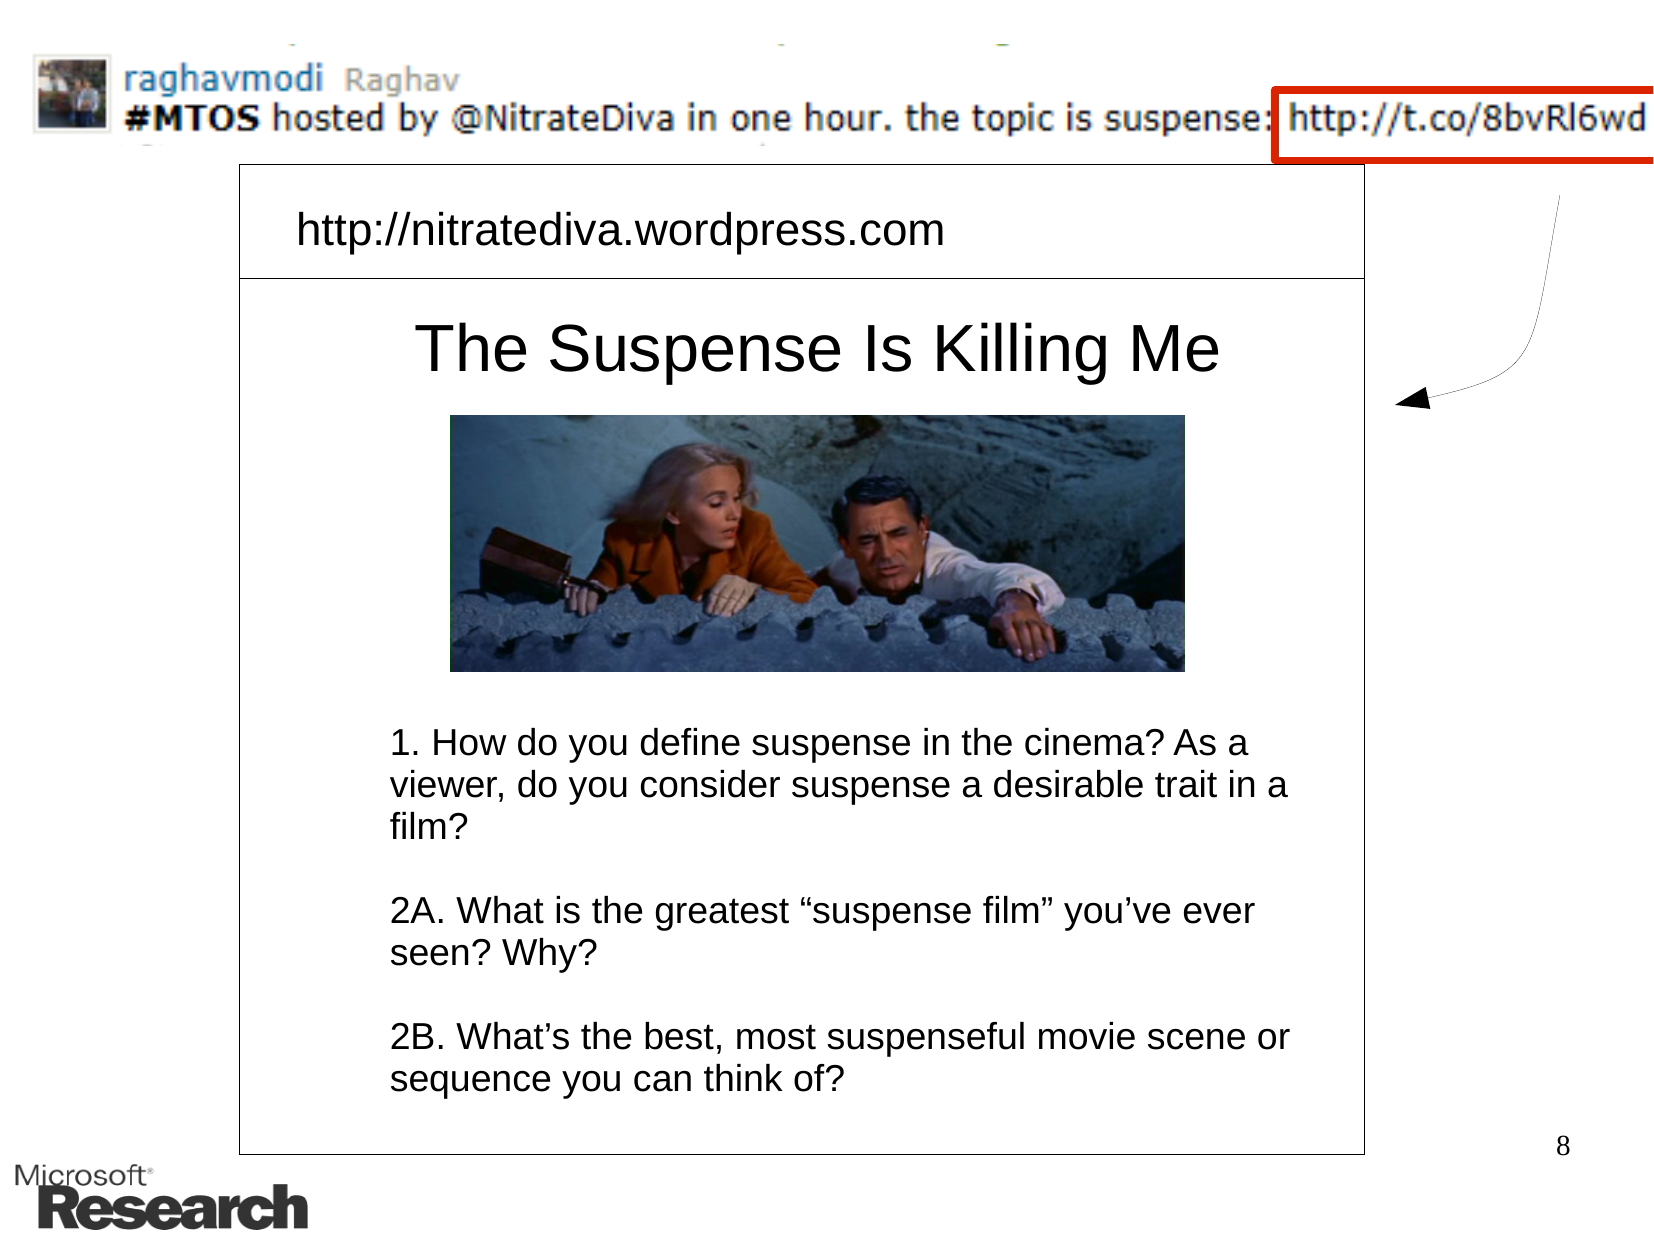

http://nitratediva.wordpress.com
The Suspense Is Killing Me
1. How do you define suspense in the cinema? As a viewer, do you consider suspense a desirable trait in a film?
2A. What is the greatest “suspense film” you’ve ever seen? Why?
2B. What’s the best, most suspenseful movie scene or sequence you can think of?
8